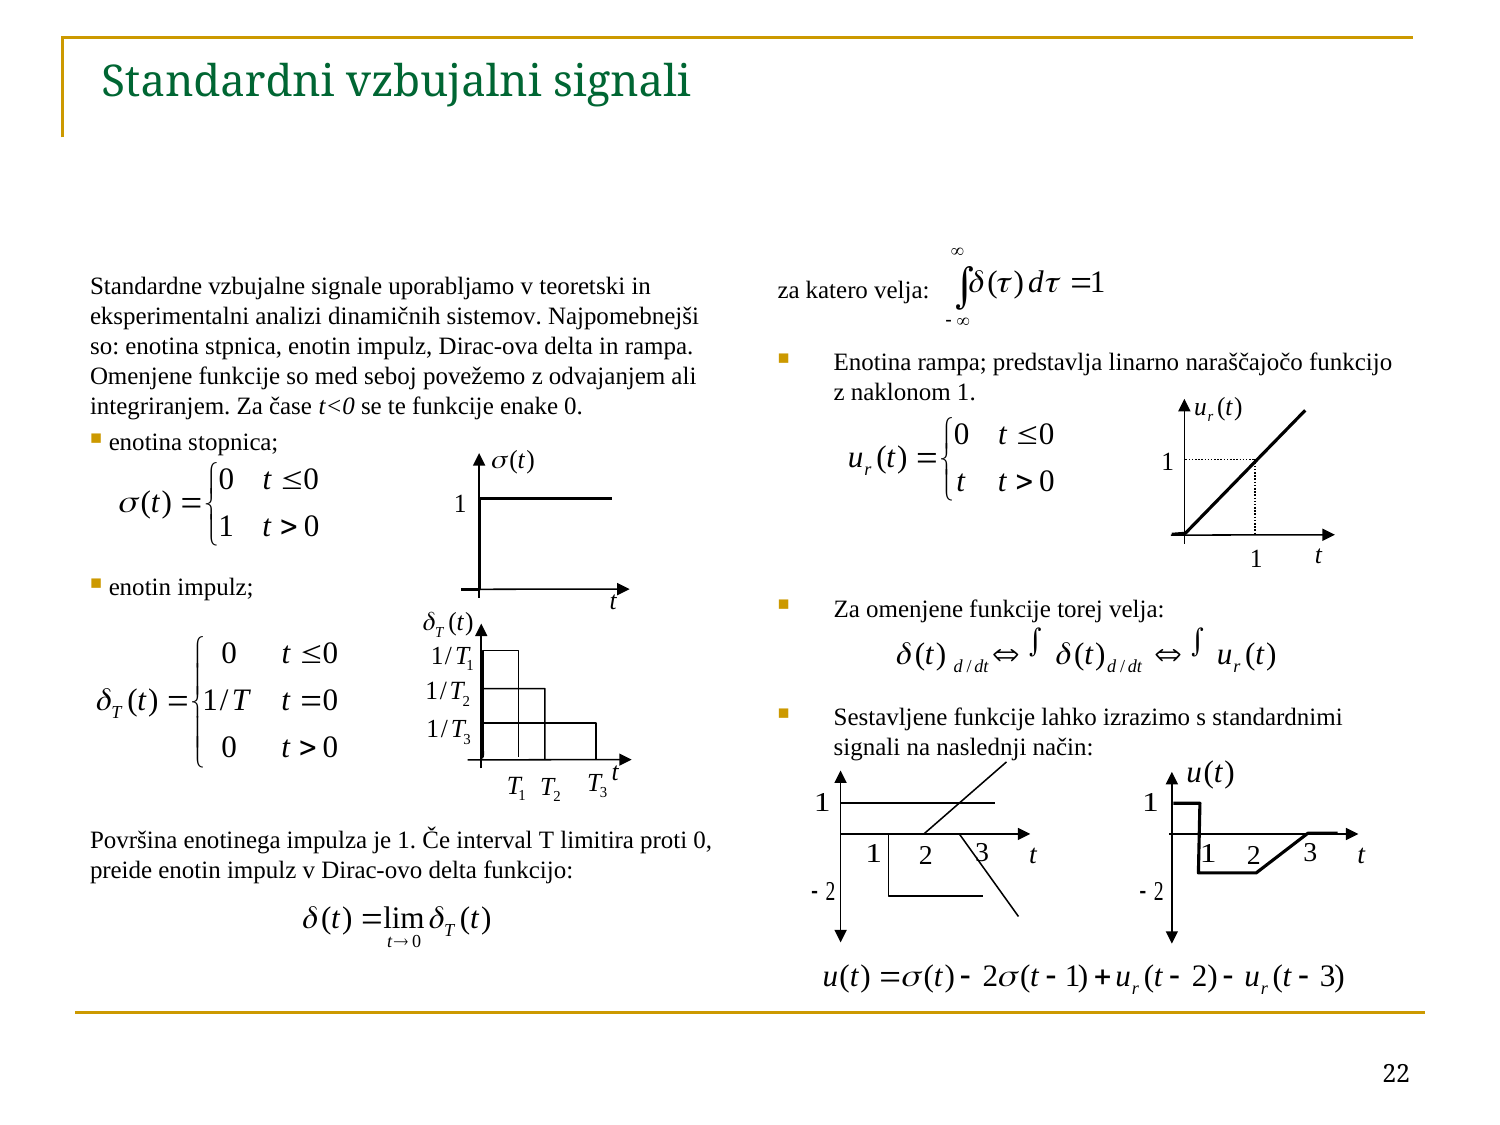

Standardni vzbujalni signali
# Standardne vzbujalne signale uporabljamo v teoretski in eksperimentalni analizi dinamičnih sistemov. Najpomebnejši so: enotina stpnica, enotin impulz, Dirac-ova delta in rampa. Omenjene funkcije so med seboj povežemo z odvajanjem ali integriranjem. Za čase t<0 se te funkcije enake 0.
 enotina stopnica;
 enotin impulz;
Površina enotinega impulza je 1. Če interval T limitira proti 0, preide enotin impulz v Dirac-ovo delta funkcijo:
za katero velja:
Enotina rampa; predstavlja linarno naraščajočo funkcijo z naklonom 1.
Za omenjene funkcije torej velja:
Sestavljene funkcije lahko izrazimo s standardnimi signali na naslednji način: